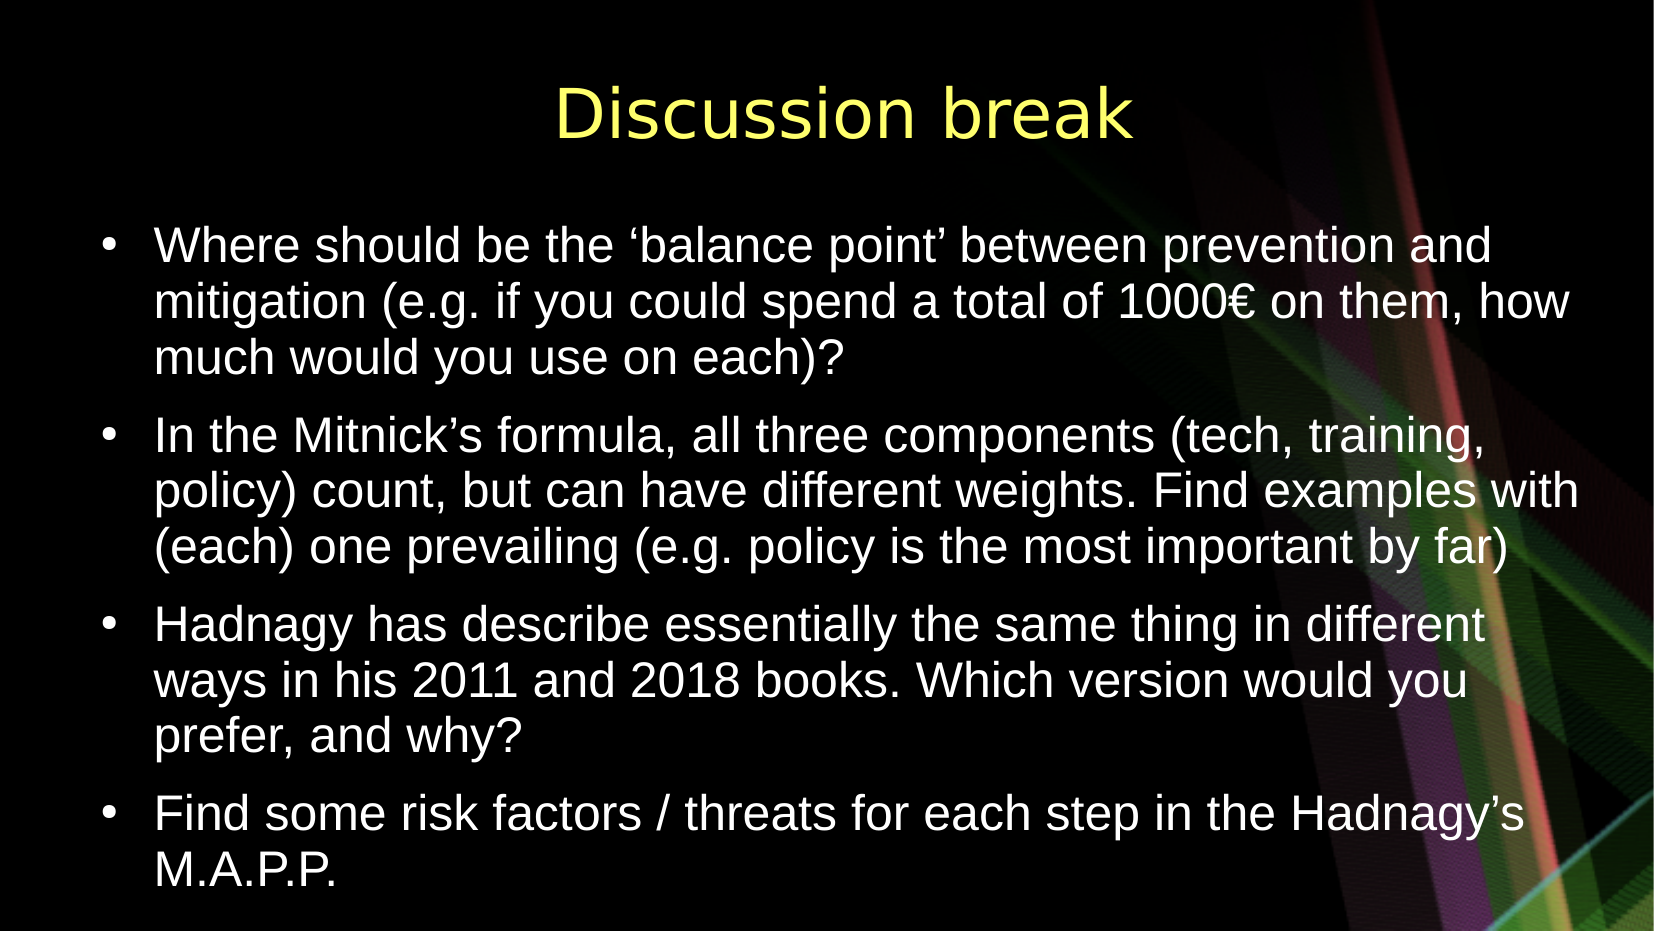

# Discussion break
Where should be the ‘balance point’ between prevention and mitigation (e.g. if you could spend a total of 1000€ on them, how much would you use on each)?
In the Mitnick’s formula, all three components (tech, training, policy) count, but can have different weights. Find examples with (each) one prevailing (e.g. policy is the most important by far)
Hadnagy has describe essentially the same thing in different ways in his 2011 and 2018 books. Which version would you prefer, and why?
Find some risk factors / threats for each step in the Hadnagy’s M.A.P.P.